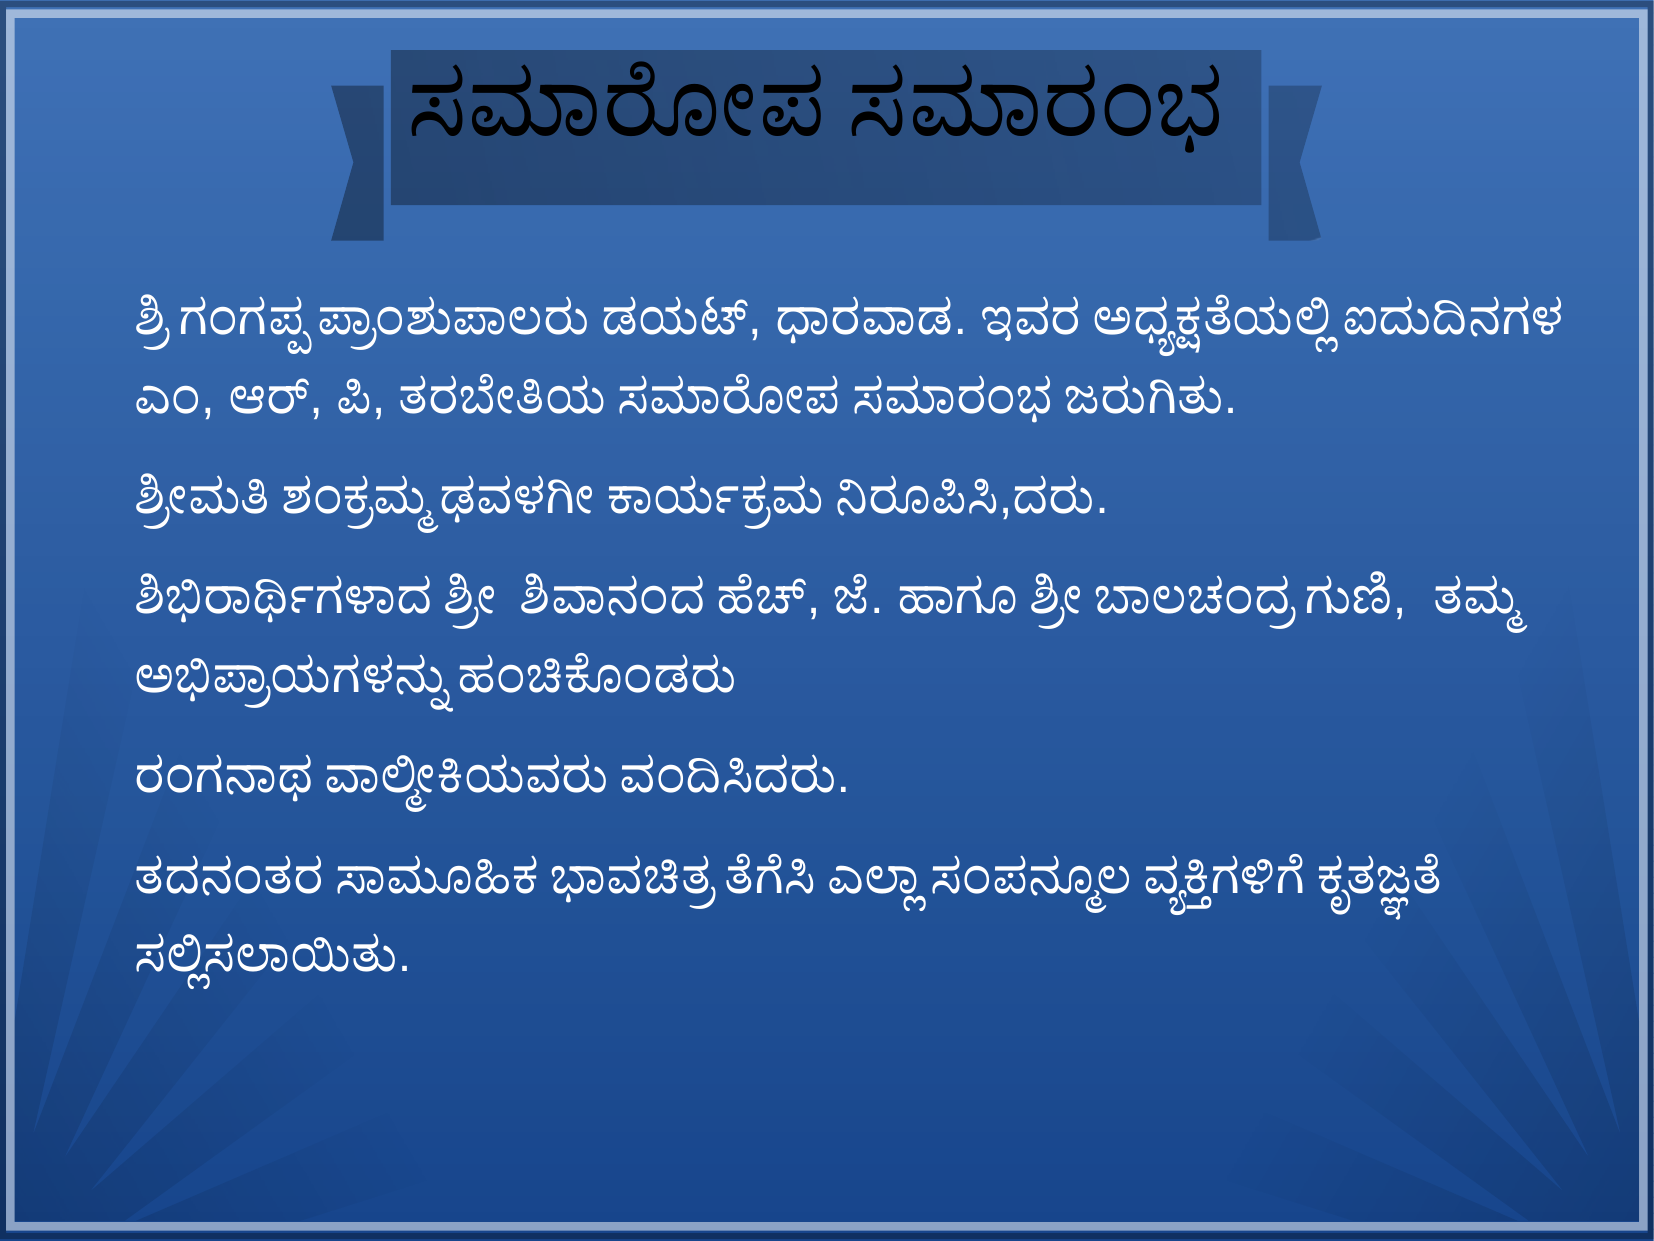

# ಸಮಾರೋಪ ಸಮಾರಂಭ
ಶ್ರಿ ಗಂಗಪ್ಪ ಪ್ರಾಂಶುಪಾಲರು ಡಯಟ್, ಧಾರವಾಡ. ಇವರ ಅಧ್ಯಕ್ಷತೆಯಲ್ಲಿ ಐದುದಿನಗಳ ಎಂ, ಆರ್, ಪಿ, ತರಬೇತಿಯ ಸಮಾರೋಪ ಸಮಾರಂಭ ಜರುಗಿತು.
ಶ್ರೀಮತಿ ಶಂಕ್ರಮ್ಮ ಢವಳಗೀ ಕಾರ್ಯಕ್ರಮ ನಿರೂಪಿಸಿ,ದರು.
ಶಿಭಿರಾರ್ಥಿಗಳಾದ ಶ್ರೀ ಶಿವಾನಂದ ಹೆಚ್, ಜೆ. ಹಾಗೂ ಶ್ರೀ ಬಾಲಚಂದ್ರ ಗುಣಿ, ತಮ್ಮ ಅಭಿಪ್ರಾಯಗಳನ್ನು ಹಂಚಿಕೊಂಡರು
ರಂಗನಾಥ ವಾಲ್ಮೀಕಿಯವರು ವಂದಿಸಿದರು.
ತದನಂತರ ಸಾಮೂಹಿಕ ಭಾವಚಿತ್ರ ತೆಗೆಸಿ ಎಲ್ಲಾ ಸಂಪನ್ಮೂಲ ವ್ಯಕ್ತಿಗಳಿಗೆ ಕೃತಜ್ಞತೆ ಸಲ್ಲಿಸಲಾಯಿತು.